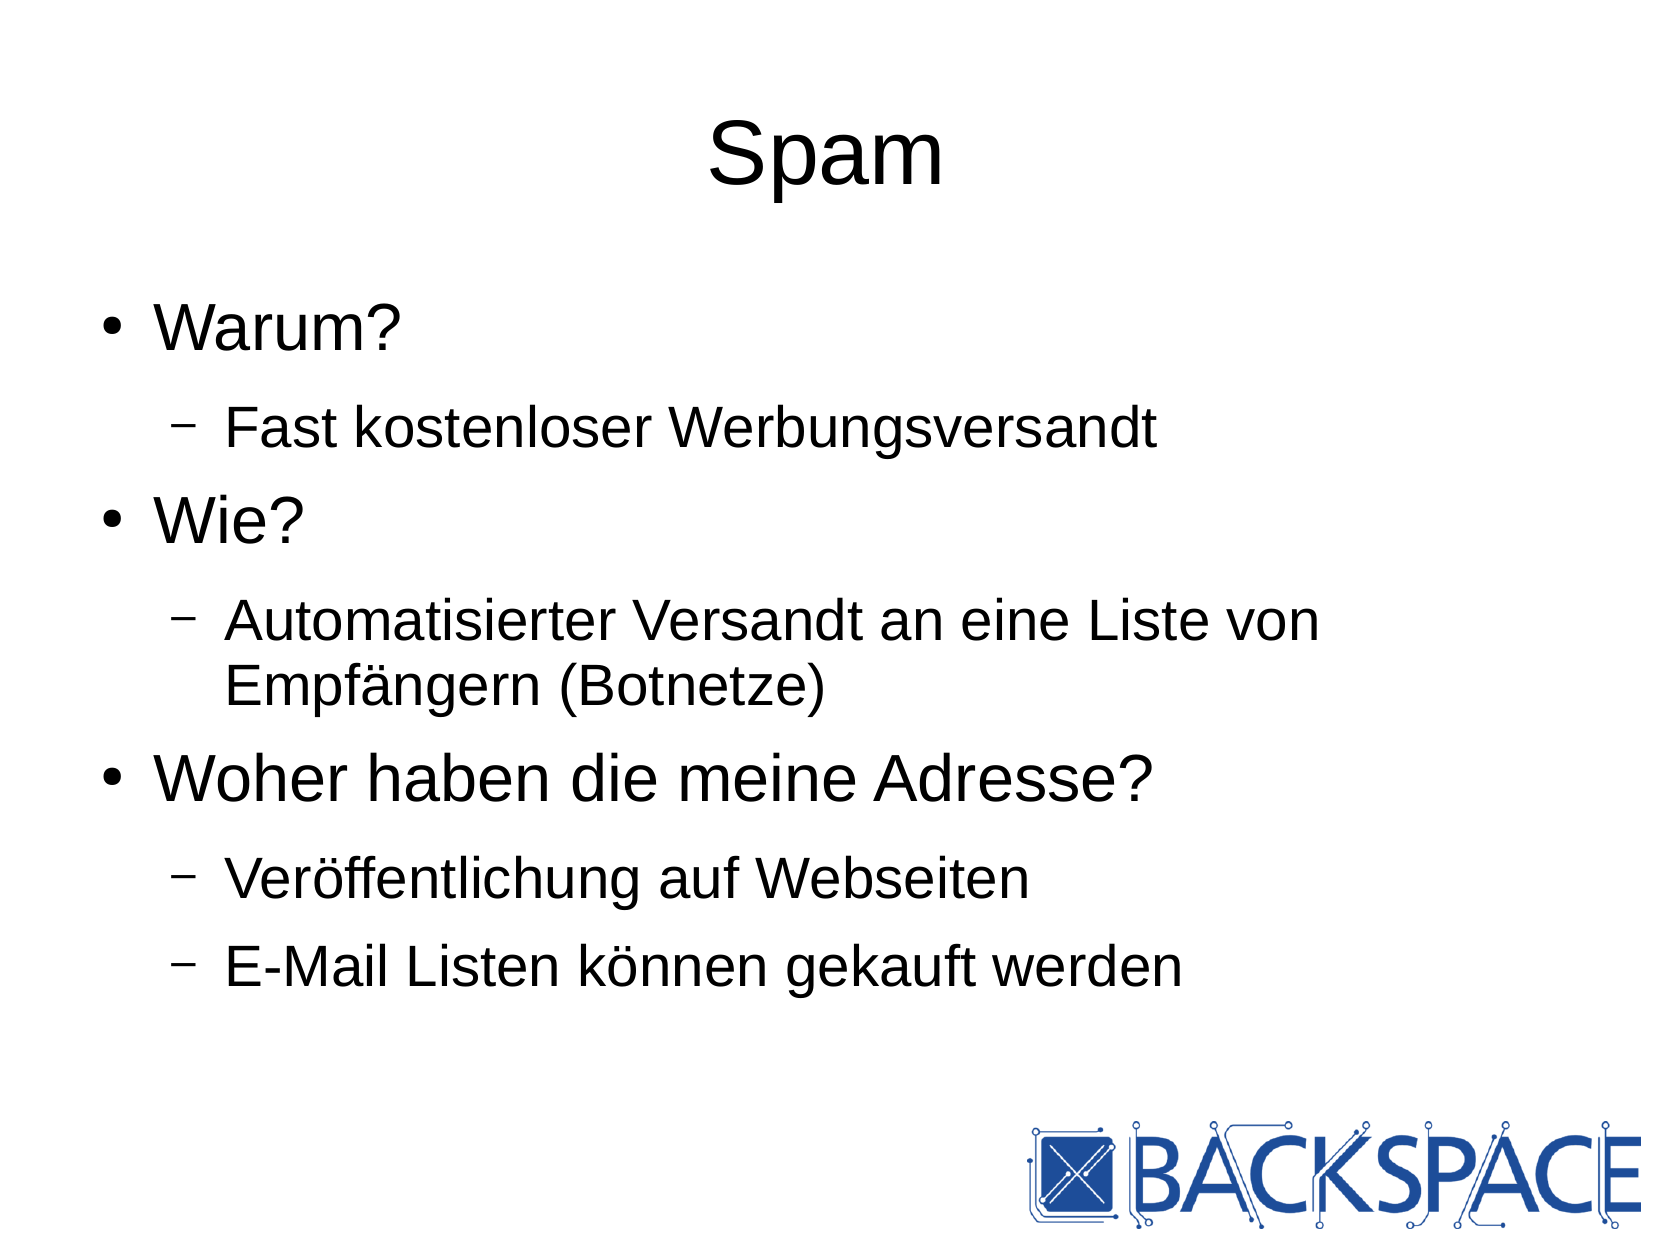

# Spam
Warum?
Fast kostenloser Werbungsversandt
Wie?
Automatisierter Versandt an eine Liste von Empfängern (Botnetze)
Woher haben die meine Adresse?
Veröffentlichung auf Webseiten
E-Mail Listen können gekauft werden